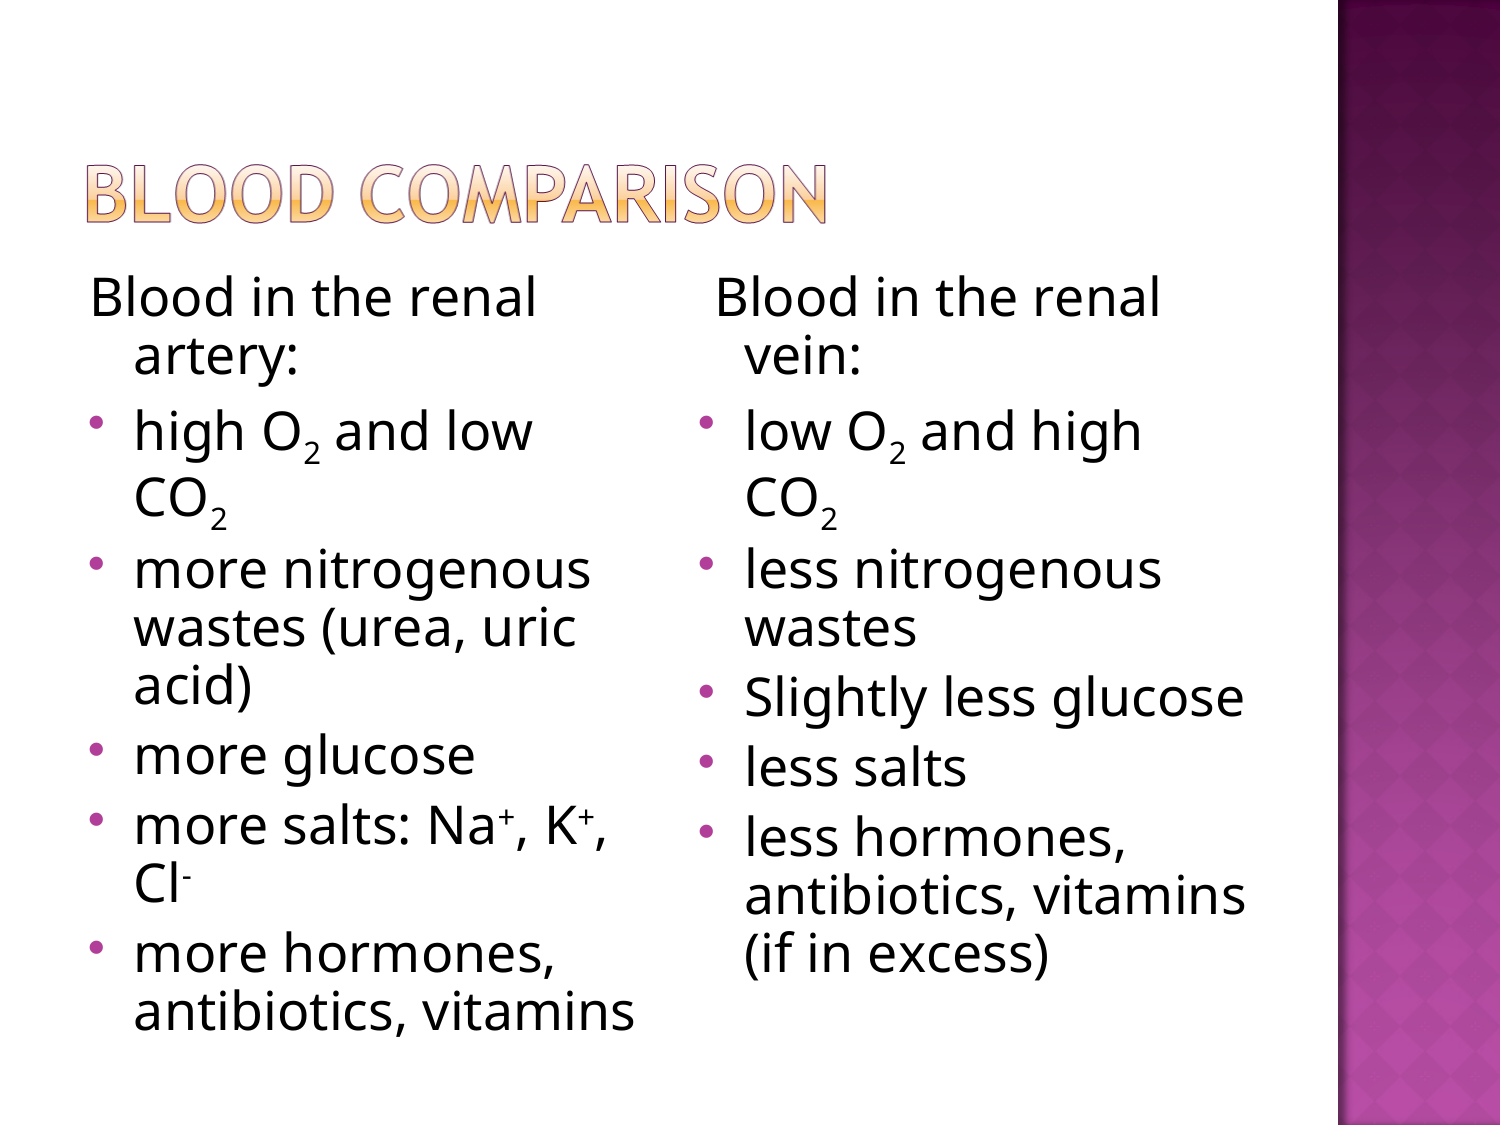

# Blood in the renal artery:
high O2 and low CO2
more nitrogenous wastes (urea, uric acid)
more glucose
more salts: Na+, K+, Cl-
more hormones, antibiotics, vitamins
 Blood in the renal vein:
low O2 and high CO2
less nitrogenous wastes
Slightly less glucose
less salts
less hormones, antibiotics, vitamins (if in excess)